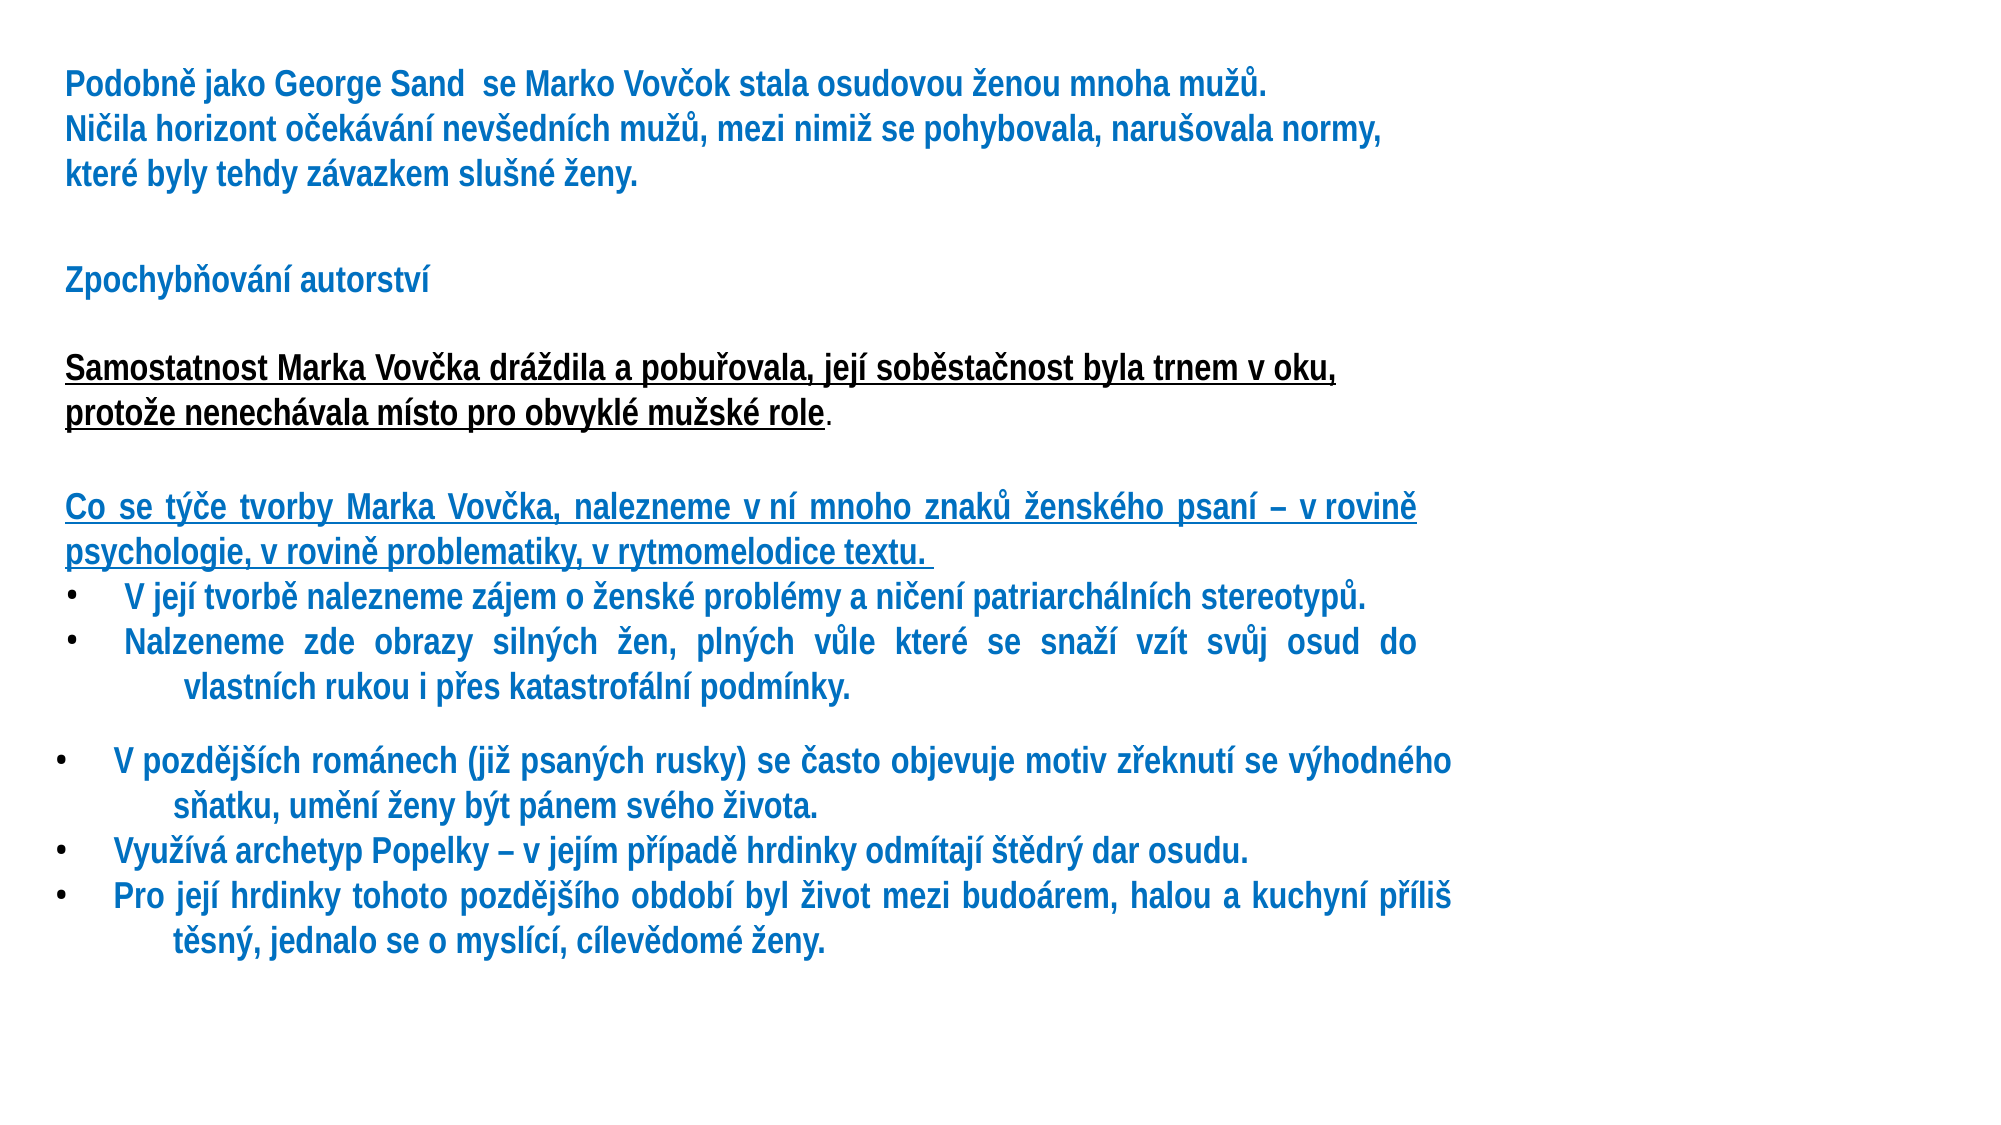

Podobně jako George Sand se Marko Vovčok stala osudovou ženou mnoha mužů.
Ničila horizont očekávání nevšedních mužů, mezi nimiž se pohybovala, narušovala normy, které byly tehdy závazkem slušné ženy.
Zpochybňování autorství
Samostatnost Marka Vovčka dráždila a pobuřovala, její soběstačnost byla trnem v oku, protože nenechávala místo pro obvyklé mužské role.
Co se týče tvorby Marka Vovčka, nalezneme v ní mnoho znaků ženského psaní – v rovině psychologie, v rovině problematiky, v rytmomelodice textu.
V její tvorbě nalezneme zájem o ženské problémy a ničení patriarchálních stereotypů.
Nalzeneme zde obrazy silných žen, plných vůle které se snaží vzít svůj osud do vlastních rukou i přes katastrofální podmínky.
V pozdějších románech (již psaných rusky) se často objevuje motiv zřeknutí se výhodného sňatku, umění ženy být pánem svého života.
Využívá archetyp Popelky – v jejím případě hrdinky odmítají štědrý dar osudu.
Pro její hrdinky tohoto pozdějšího období byl život mezi budoárem, halou a kuchyní příliš těsný, jednalo se o myslící, cílevědomé ženy.